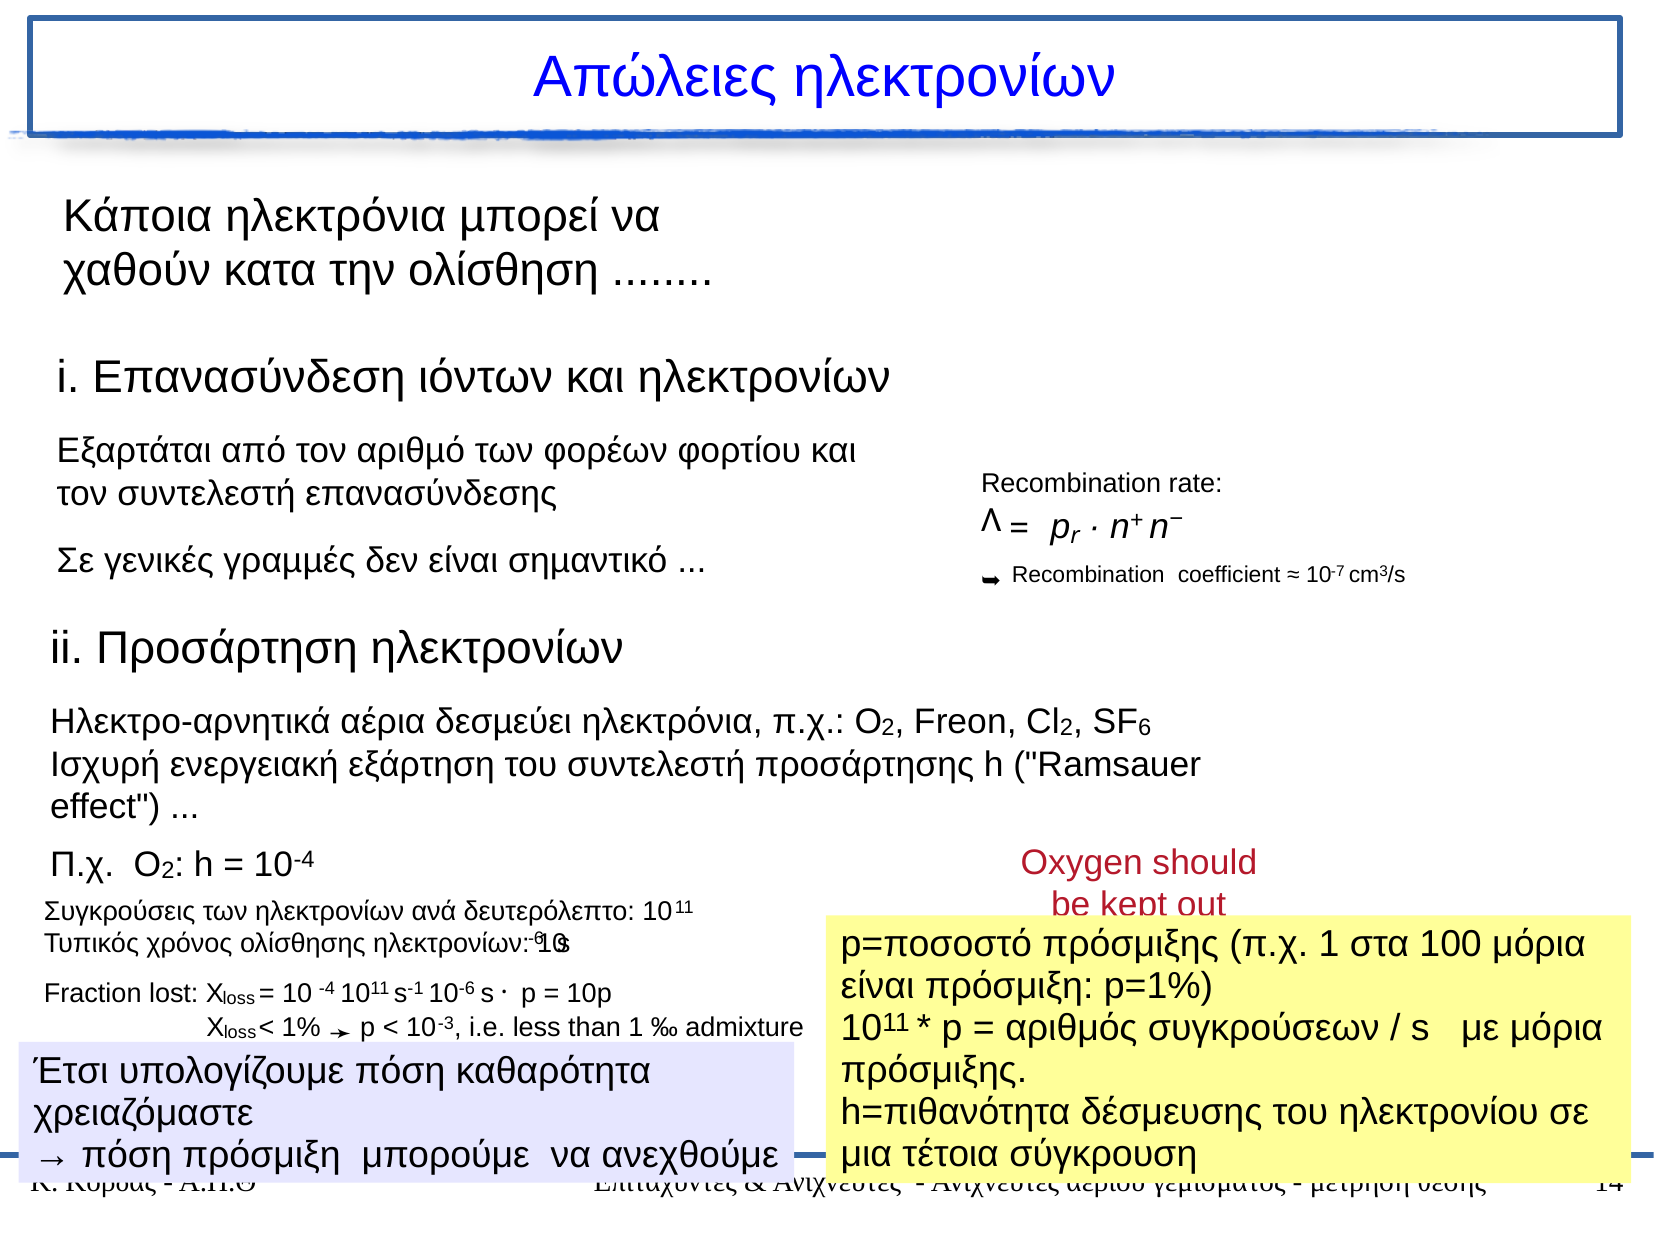

# Απώλειες ηλεκτρονίων
Κάποια ηλεκτρόνια µπορεί να
χαθούν κατα την ολίσθηση ........
i. Eπανασύνδεση ιόντων και ηλεκτρονίων
Εξαρτάται από τον αριθµό των φορέων φορτίου και
Recombination rate:
τον συντελεστή επανασύνδεσης
=
+
Λ
−
p
· n
n
r
Σε γενικές γραµµές δεν είναι σηµαντικό ...
Recombination coefficient ≈ 10
cm
/s
-7
3
➥
ii. Προσάρτηση ηλεκτρονίων
Ηλεκτρο-αρνητικά αέρια δεσµεύει ηλεκτρόνια, π.χ.: O
, Freon, Cl
, SF
2
2
6
Ισχυρή ενεργειακή εξάρτηση του συντελεστή προσάρτησης h ("Ramsauer
effect") ...
Oxygen should
Π.χ. O
: h = 10
-4
2
be kept out
Συγκρούσεις των ηλεκτρονίων ανά δευτερόλεπτο: 10
11
p=ποσοστό πρόσμιξης (π.χ. 1 στα 100 μόρια
είναι πρόσμιξη: p=1%)
1011 * p = αριθμός συγκρούσεων / s με μόρια
πρόσμιξης.
h=πιθανότητα δέσμευσης του ηλεκτρονίου σε
μια τέτοια σύγκρουση
Τυπικός χρόνος ολίσθησης ηλεκτρονίων: 10
s
-6
·
Fraction lost: X
= 10
10
s
10
s
p = 10p
-4
11
-1
-6
loss
X
< 1%
p < 10
, i.e. less than 1 ‰ admixture
-3
➛
loss
Έτσι υπολογίζουμε πόση καθαρότητα
χρειαζόμαστε
→ πόση πρόσμιξη μπορούμε να ανεχθούμε
Κ. Κορδάς - Α.Π.Θ
Επιταχυντές & Ανιχνευτές - Ανιχνευτές αερίου γεμίσματος - μέτρηση θέσης
14